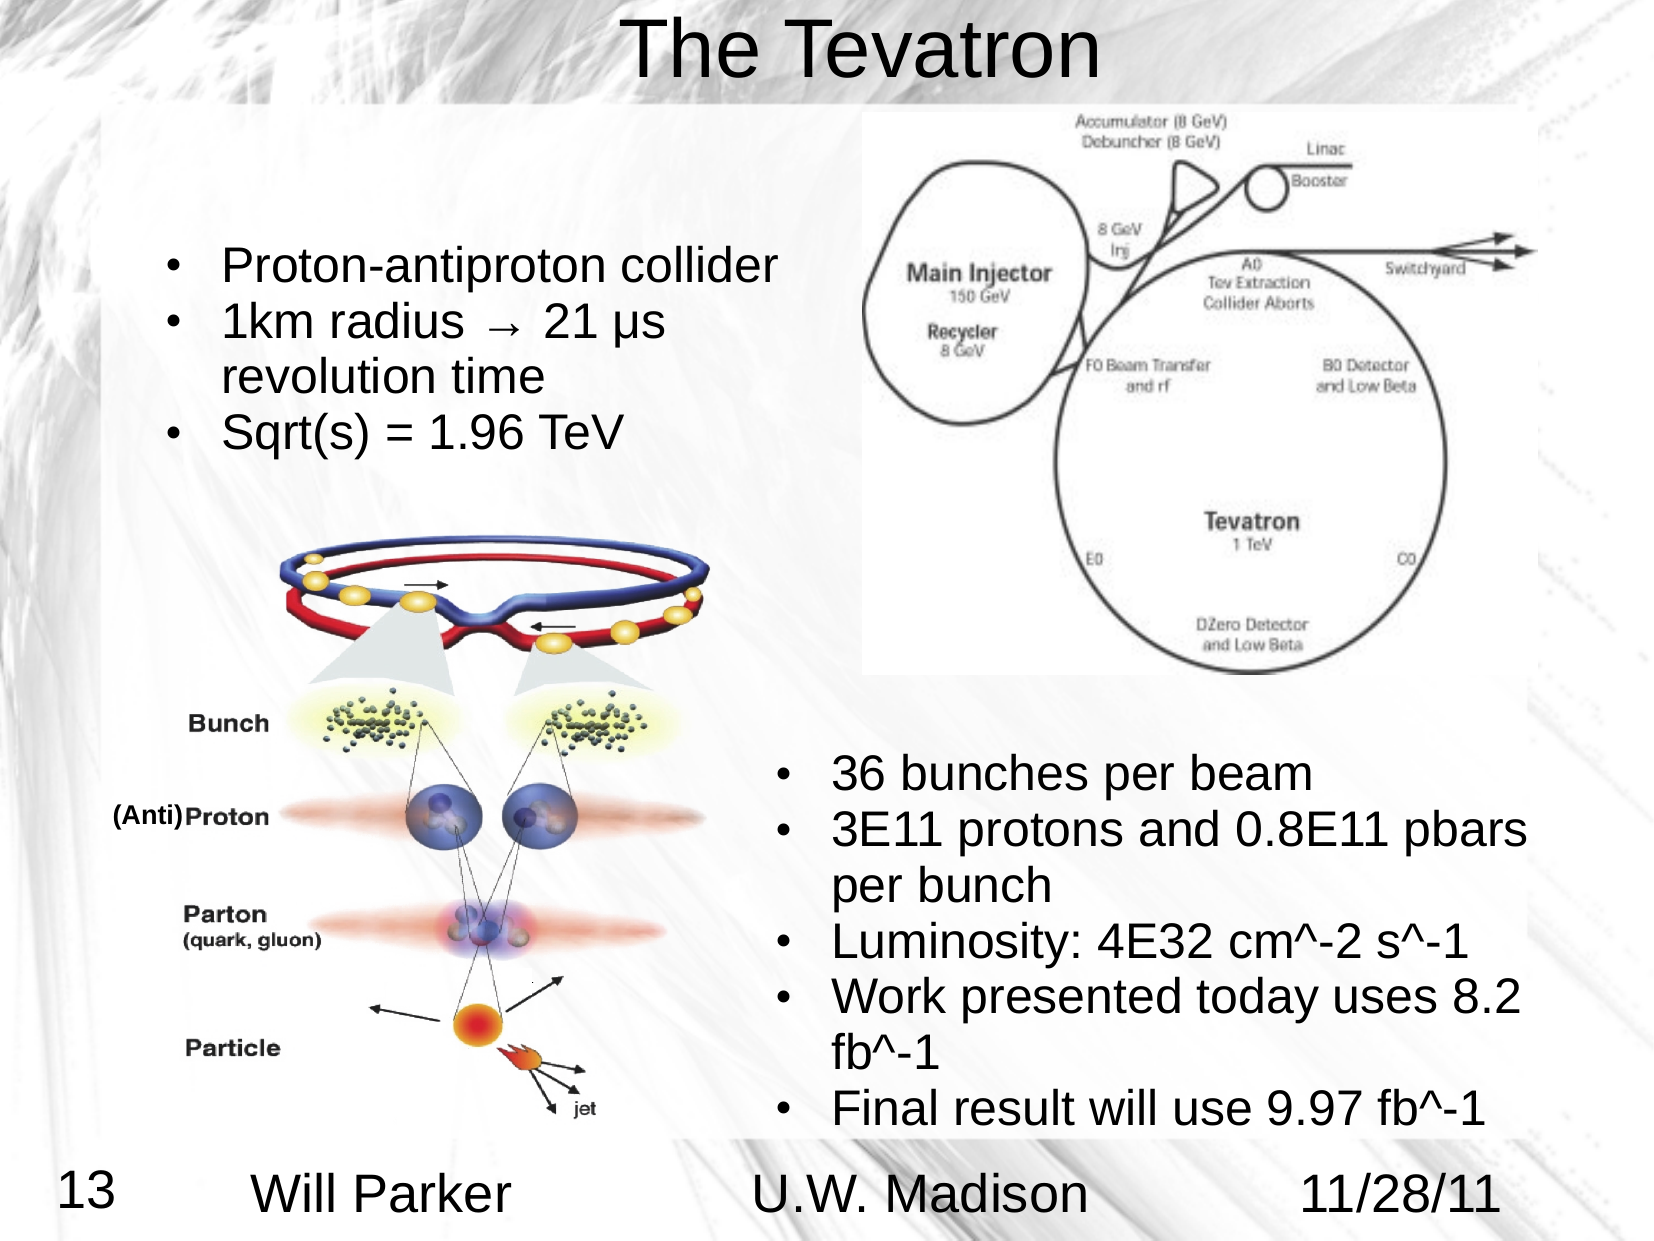

# The Tevatron
Proton-antiproton collider
1km radius → 21 μs revolution time
Sqrt(s) = 1.96 TeV
(Anti)
36 bunches per beam
3E11 protons and 0.8E11 pbars per bunch
Luminosity: 4E32 cm^-2 s^-1
Work presented today uses 8.2 fb^-1
Final result will use 9.97 fb^-1
13
 Will Parker U.W. Madison 11/28/11